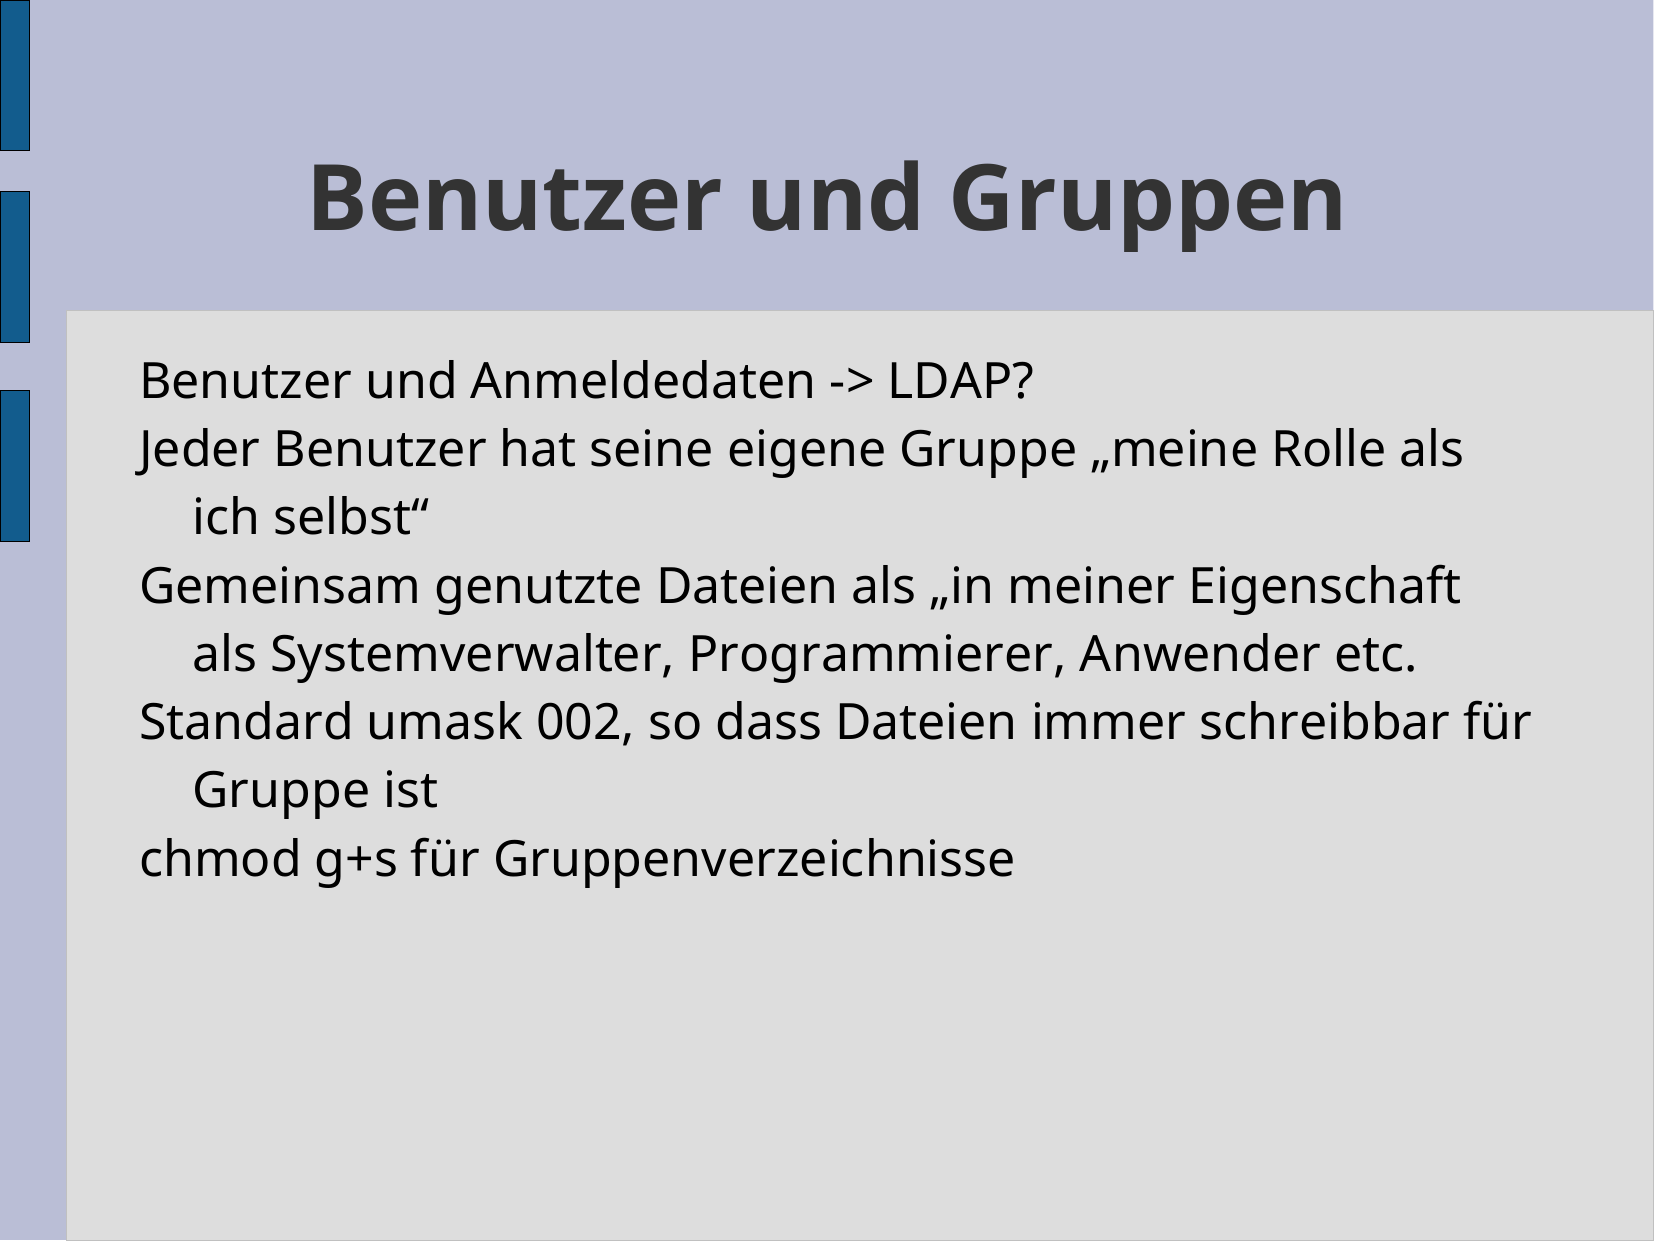

# Benutzer und Gruppen
Benutzer und Anmeldedaten -> LDAP?
Jeder Benutzer hat seine eigene Gruppe „meine Rolle als ich selbst“
Gemeinsam genutzte Dateien als „in meiner Eigenschaft als Systemverwalter, Programmierer, Anwender etc.
Standard umask 002, so dass Dateien immer schreibbar für Gruppe ist
chmod g+s für Gruppenverzeichnisse